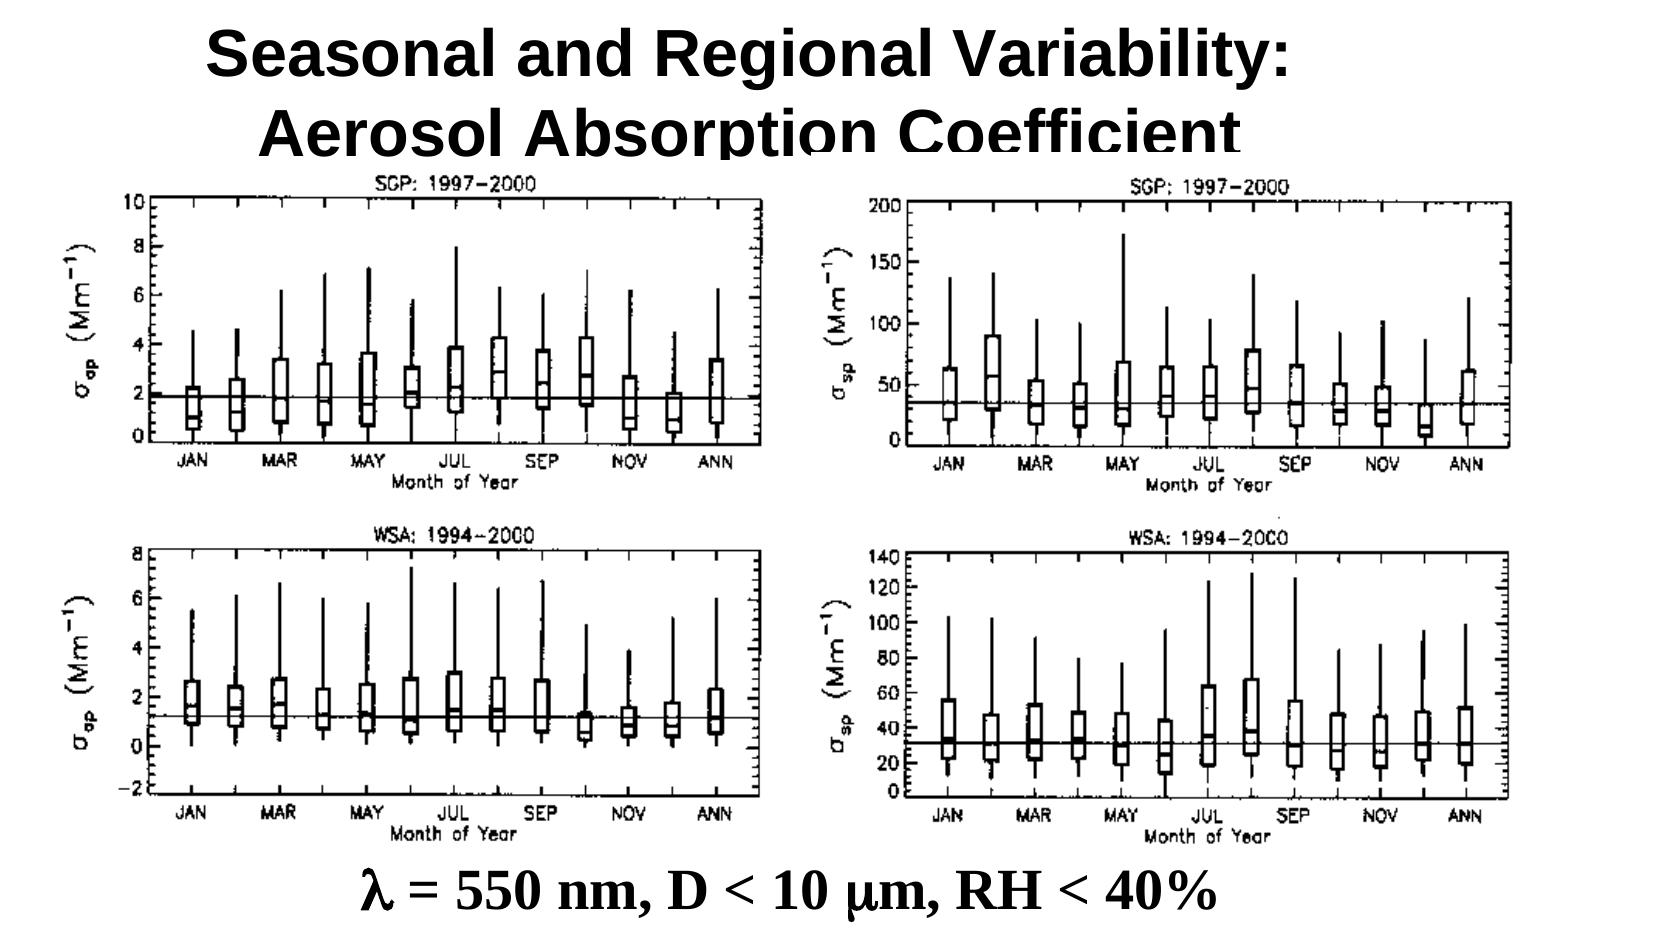

# Seasonal and Regional Variability: Aerosol Absorption Coefficient
 = 550 nm, D < 10 m, RH < 40%